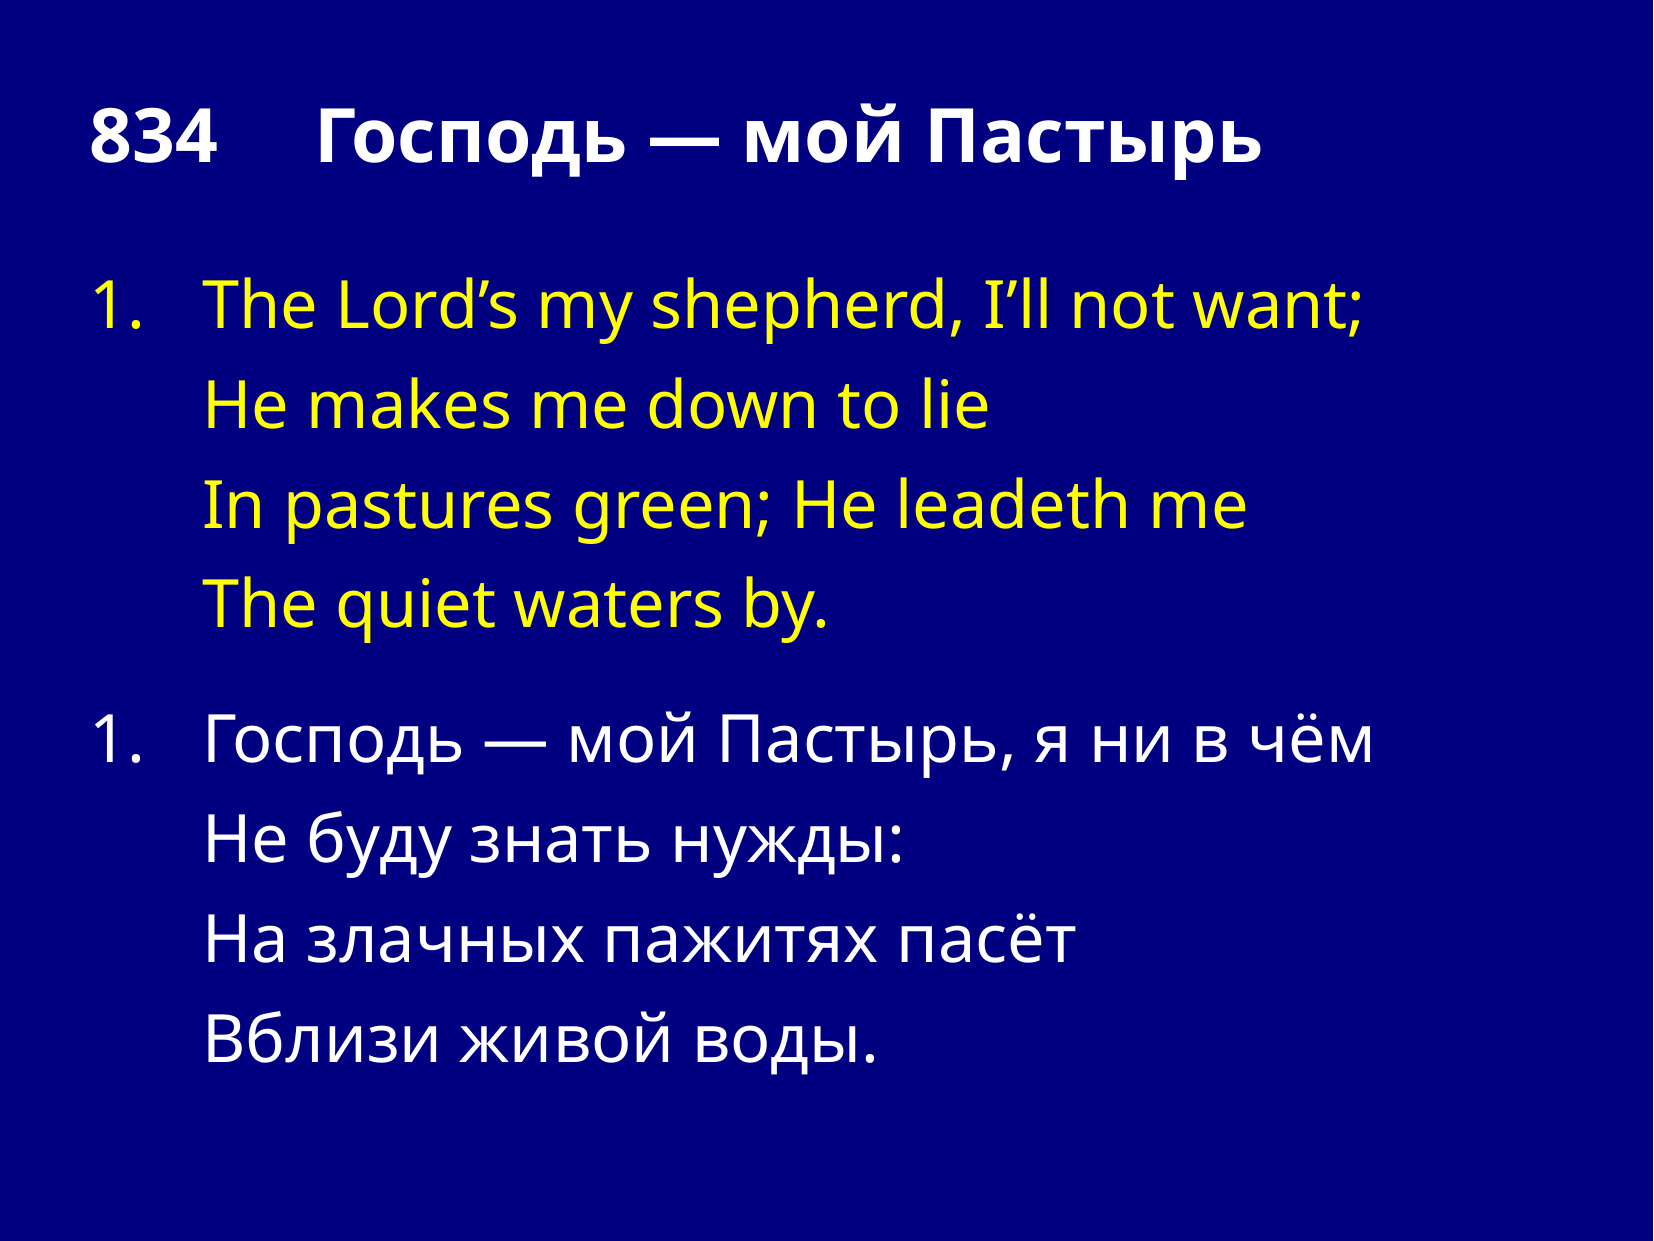

834	Господь — мой Пастырь
1.	The Lord’s my shepherd, I’ll not want;
	He makes me down to lie
	In pastures green; He leadeth me
	The quiet waters by.
1.	Господь — мой Пастырь, я ни в чём
	Не буду знать нужды:
	На злачных пажитях пасёт
	Вблизи живой воды.